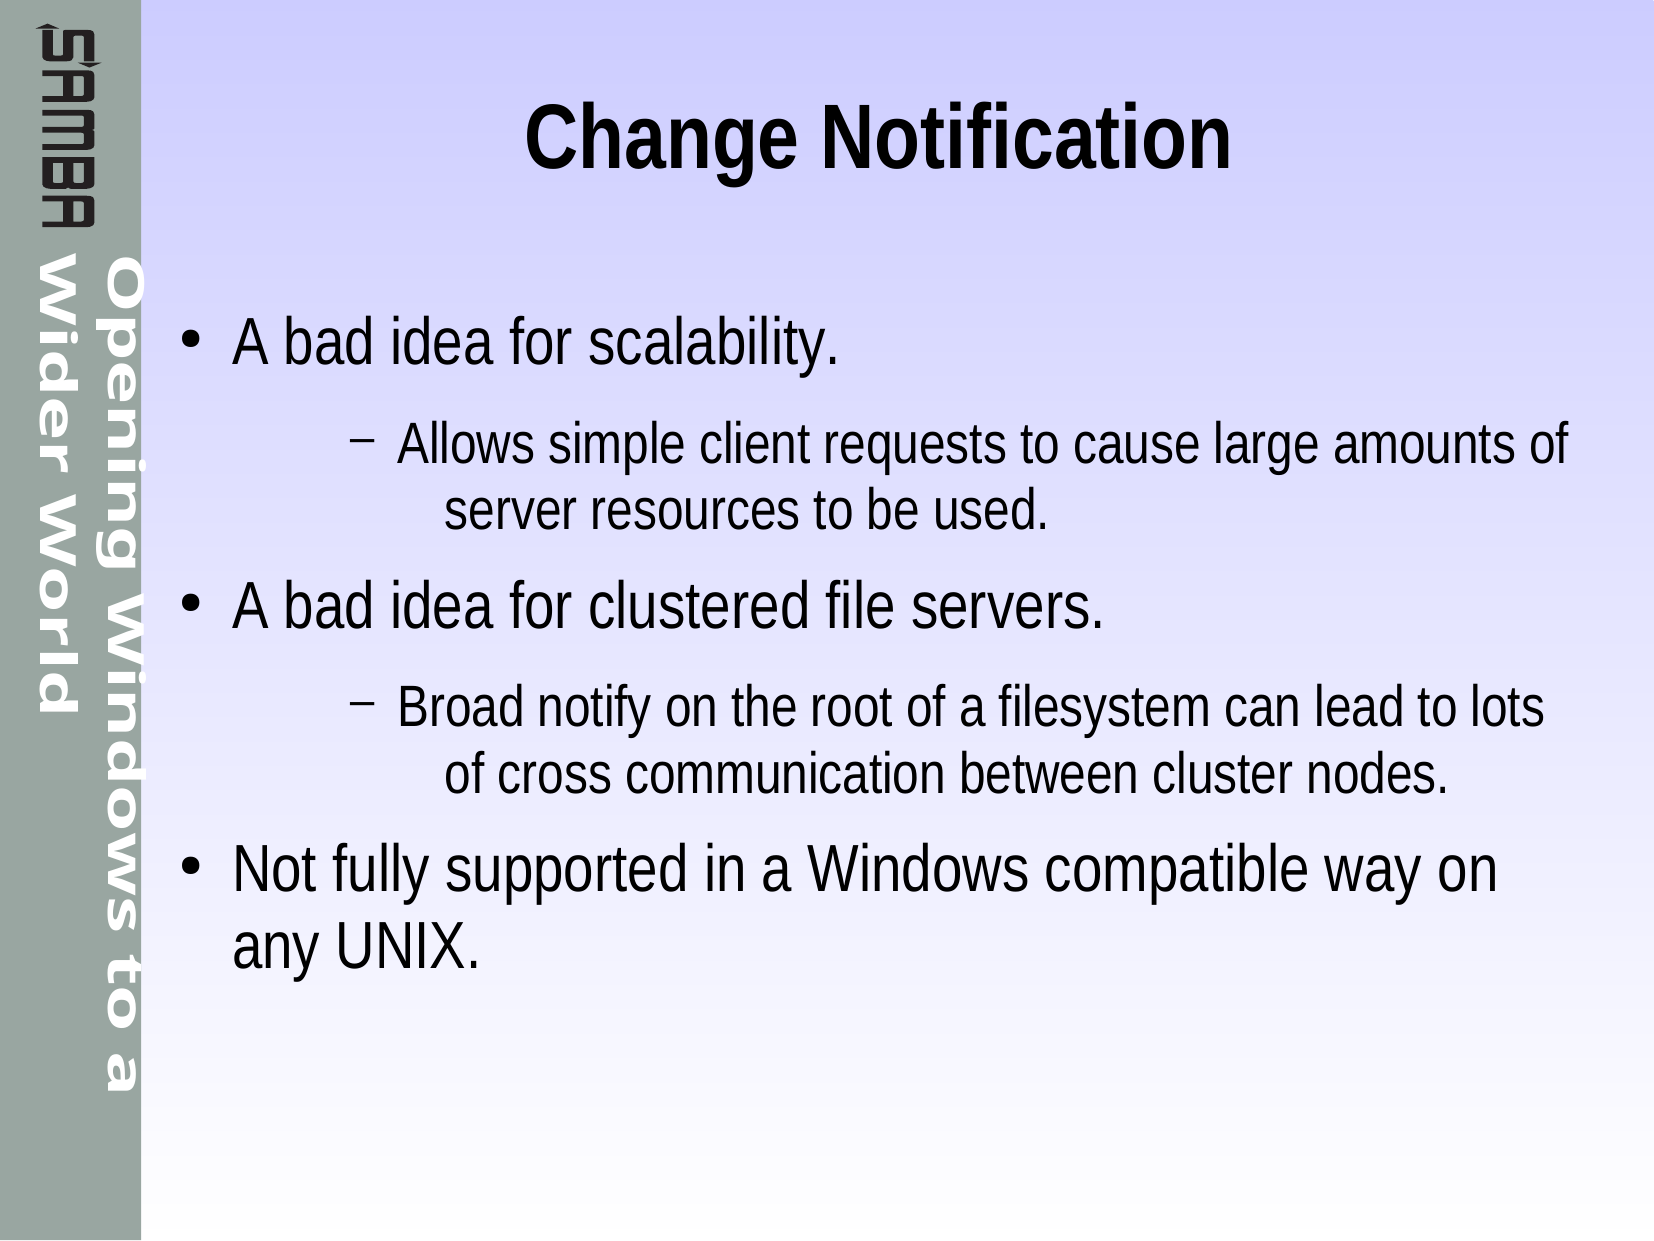

# Change Notification
A bad idea for scalability.
Allows simple client requests to cause large amounts of server resources to be used.
A bad idea for clustered file servers.
Broad notify on the root of a filesystem can lead to lots of cross communication between cluster nodes.
Not fully supported in a Windows compatible way on any UNIX.